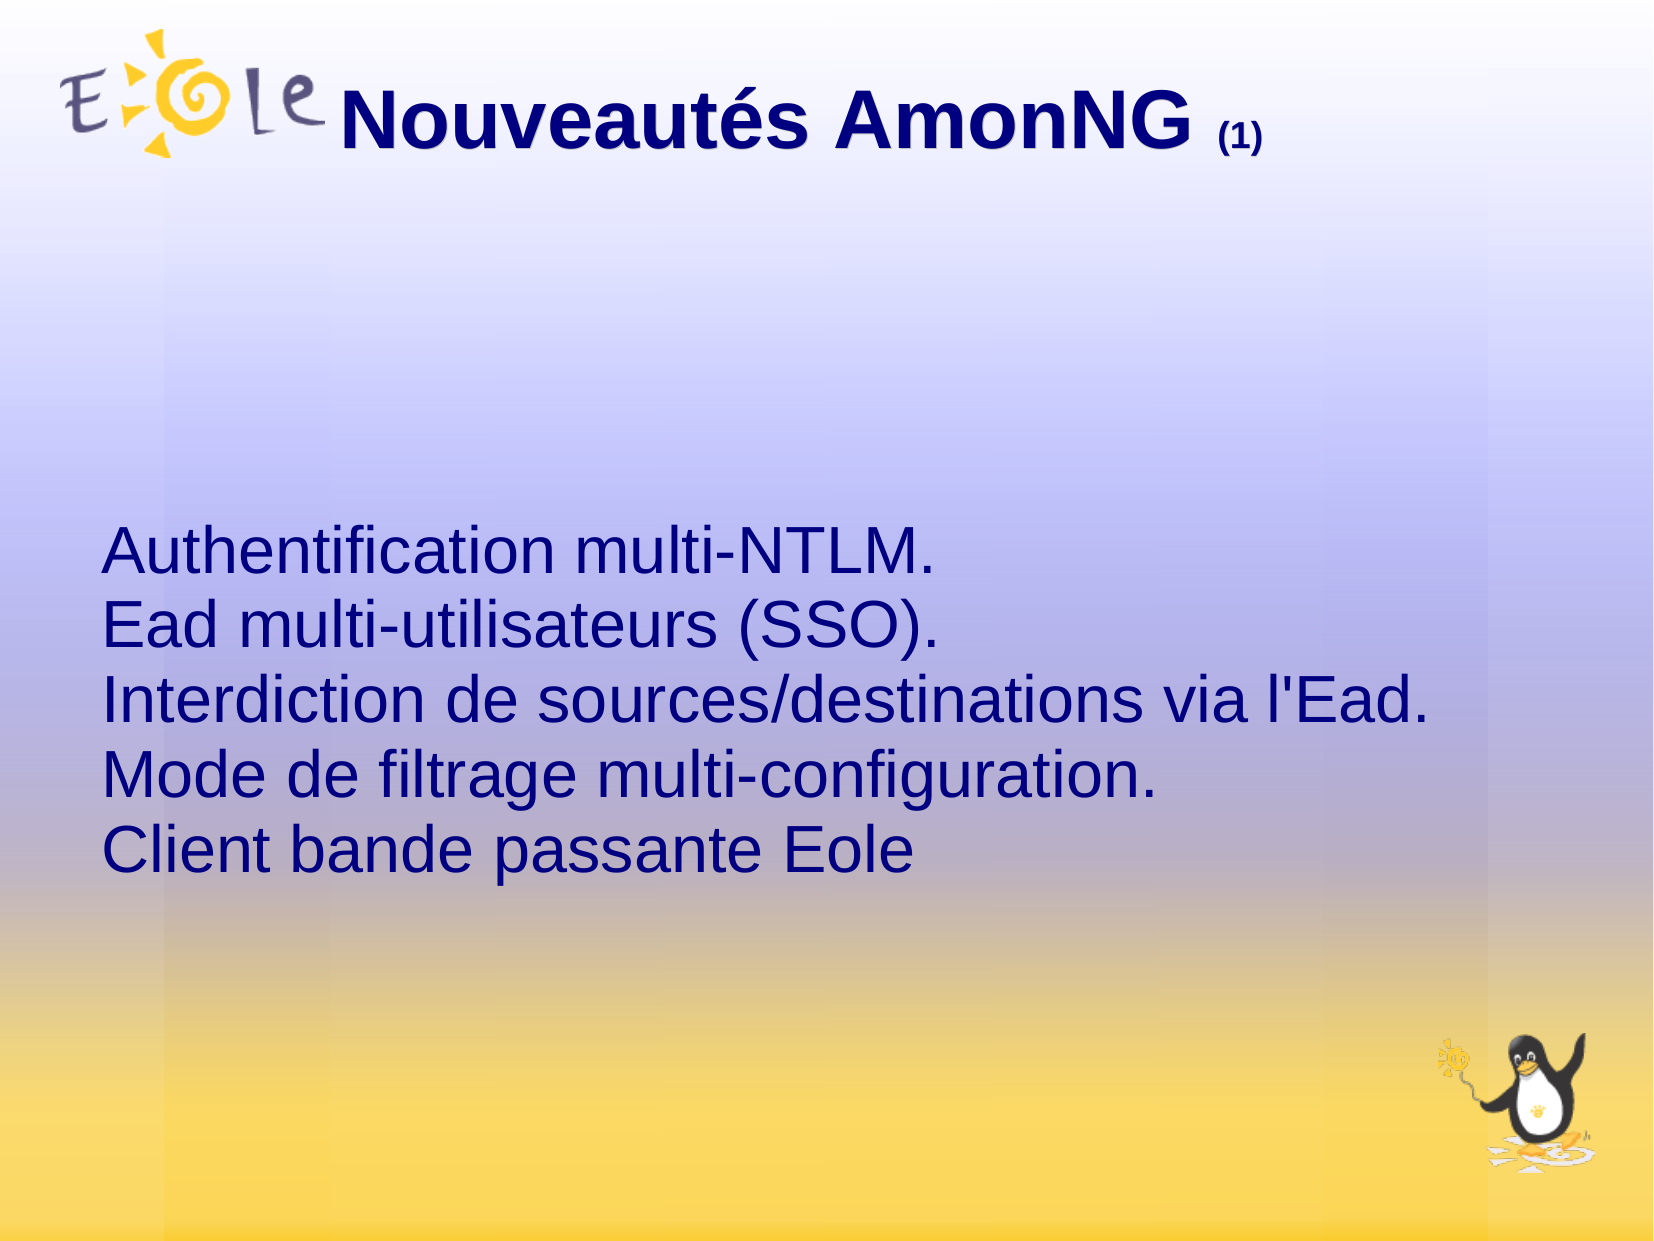

Nouveautés AmonNG (1)
# Authentification multi-NTLM.
 Ead multi-utilisateurs (SSO).
 Interdiction de sources/destinations via l'Ead.
 Mode de filtrage multi-configuration.
 Client bande passante Eole